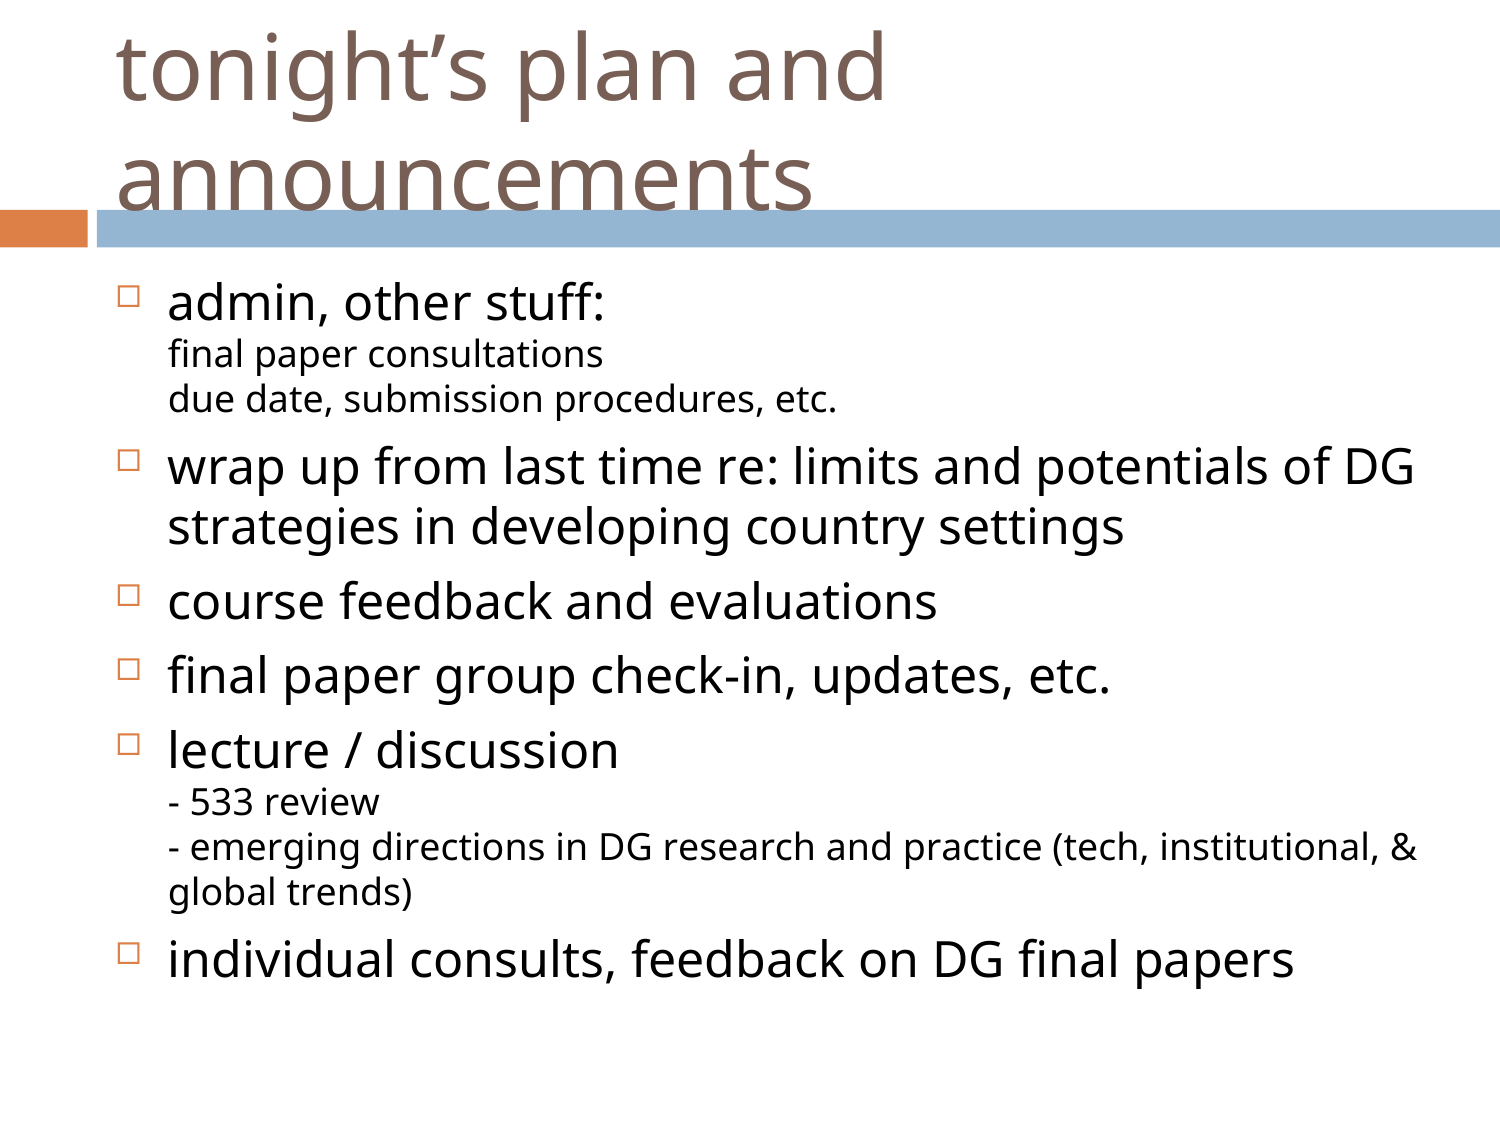

# tonight’s plan and announcements
admin, other stuff:
final paper consultations
due date, submission procedures, etc.
wrap up from last time re: limits and potentials of DG strategies in developing country settings
course feedback and evaluations
final paper group check-in, updates, etc.
lecture / discussion
- 533 review
- emerging directions in DG research and practice (tech, institutional, & global trends)
individual consults, feedback on DG final papers